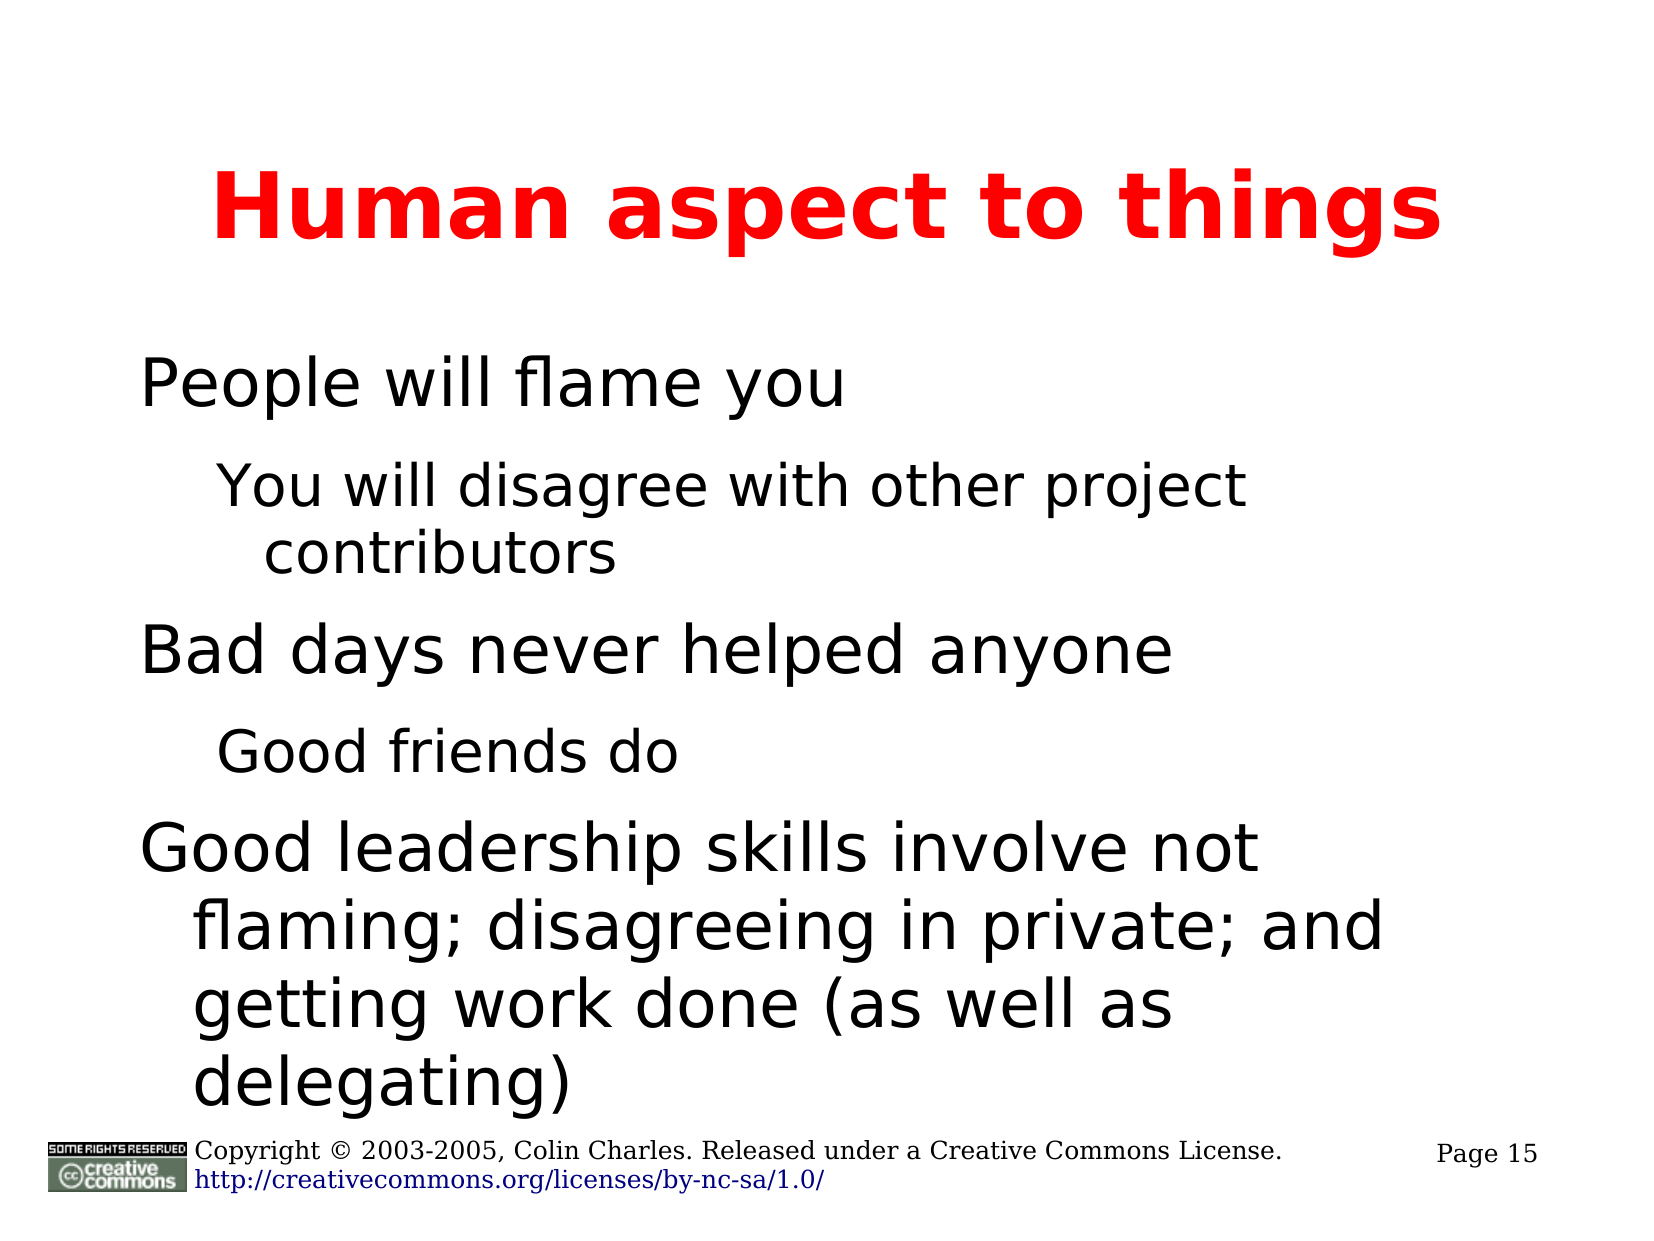

# Human aspect to things
People will flame you
You will disagree with other project contributors
Bad days never helped anyone
Good friends do
Good leadership skills involve not flaming; disagreeing in private; and getting work done (as well as delegating)